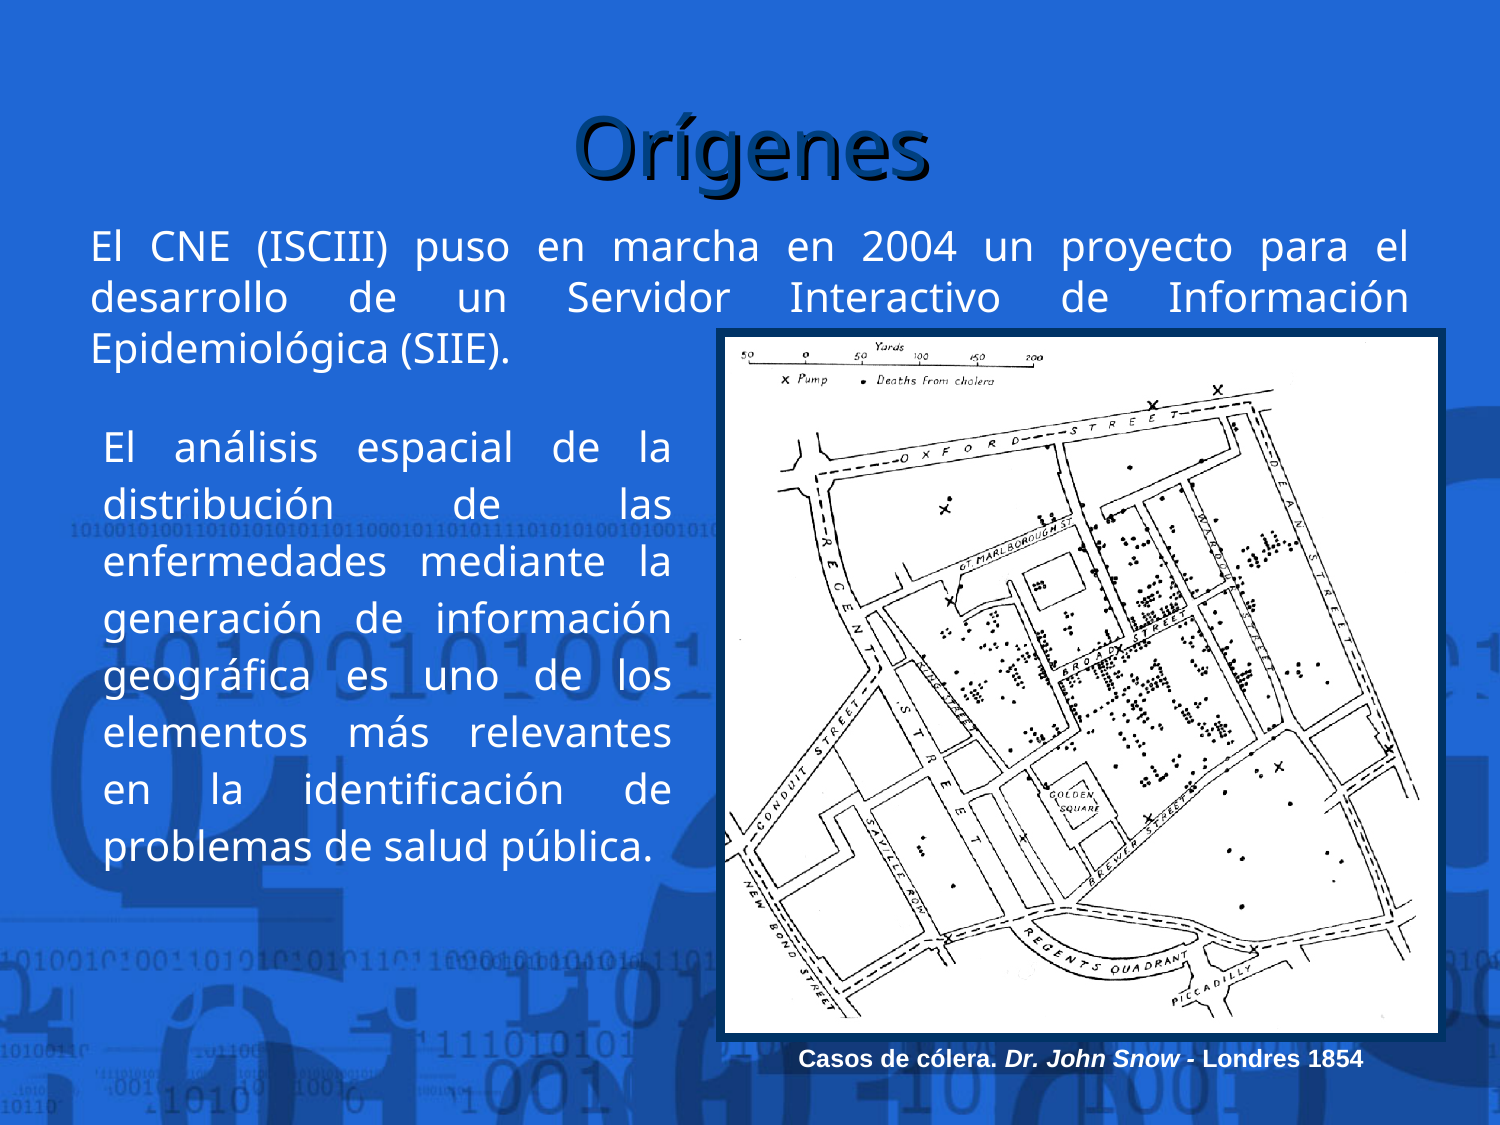

# Orígenes
El CNE (ISCIII) puso en marcha en 2004 un proyecto para el desarrollo de un Servidor Interactivo de Información Epidemiológica (SIIE).
El análisis espacial de la distribución de las enfermedades mediante la generación de información geográfica es uno de los elementos más relevantes en la identificación de problemas de salud pública.
Casos de cólera. Dr. John Snow - Londres 1854